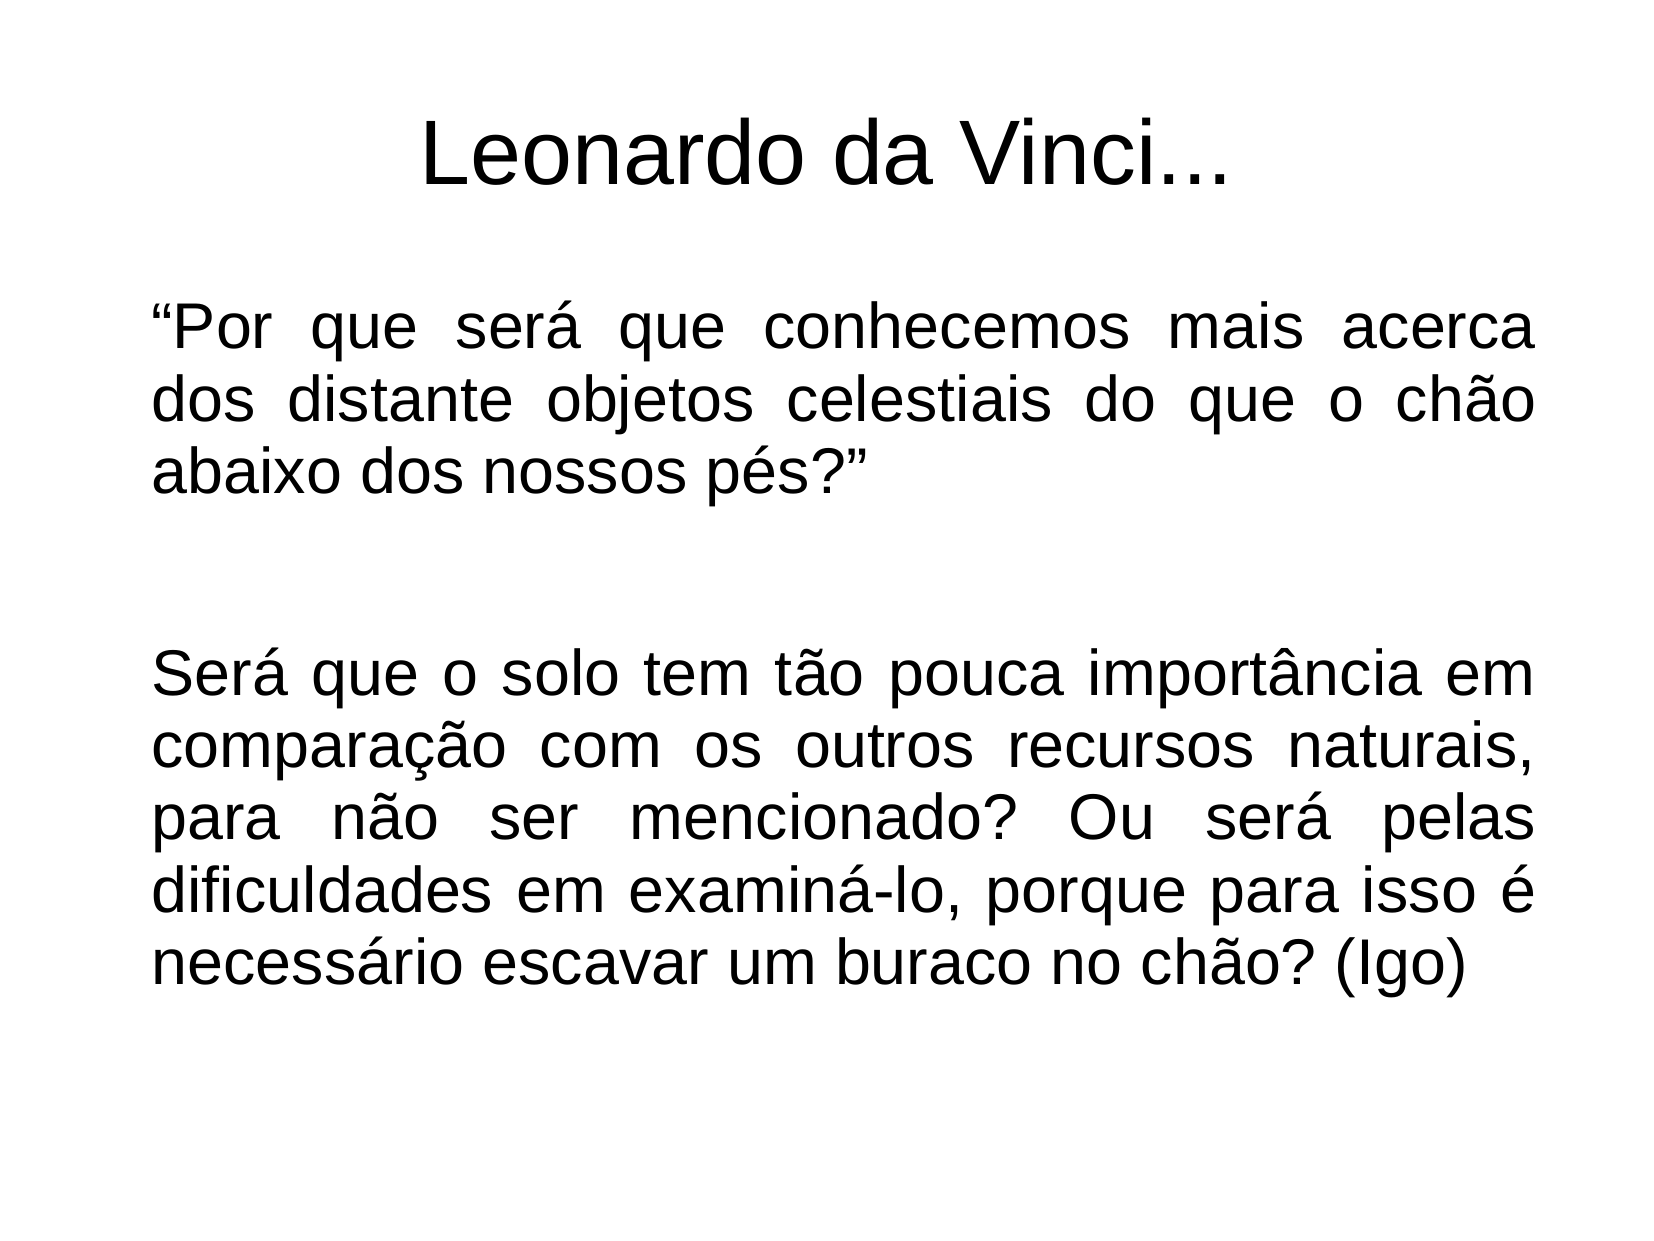

# Leonardo da Vinci...
“Por que será que conhecemos mais acerca dos distante objetos celestiais do que o chão abaixo dos nossos pés?”
Será que o solo tem tão pouca importância em comparação com os outros recursos naturais, para não ser mencionado? Ou será pelas dificuldades em examiná-lo, porque para isso é necessário escavar um buraco no chão? (Igo)